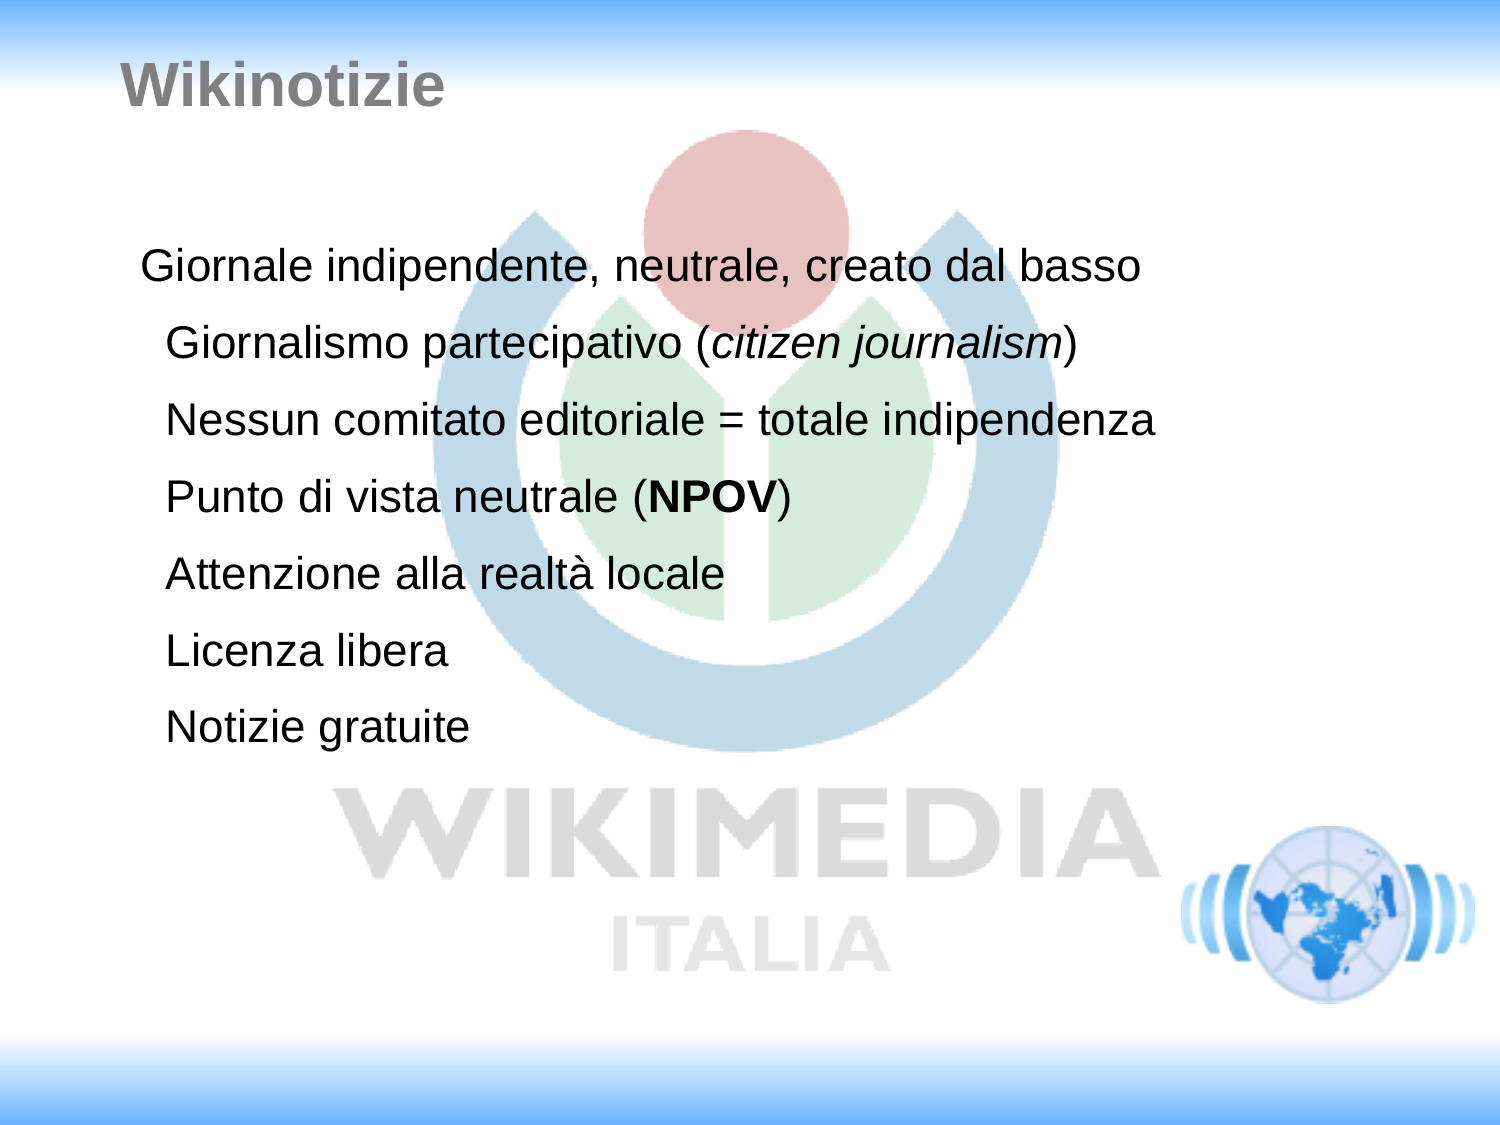

Wikinotizie
Giornale indipendente, neutrale, creato dal basso
 Giornalismo partecipativo (citizen journalism)
 Nessun comitato editoriale = totale indipendenza
 Punto di vista neutrale (NPOV)
 Attenzione alla realtà locale
 Licenza libera
 Notizie gratuite